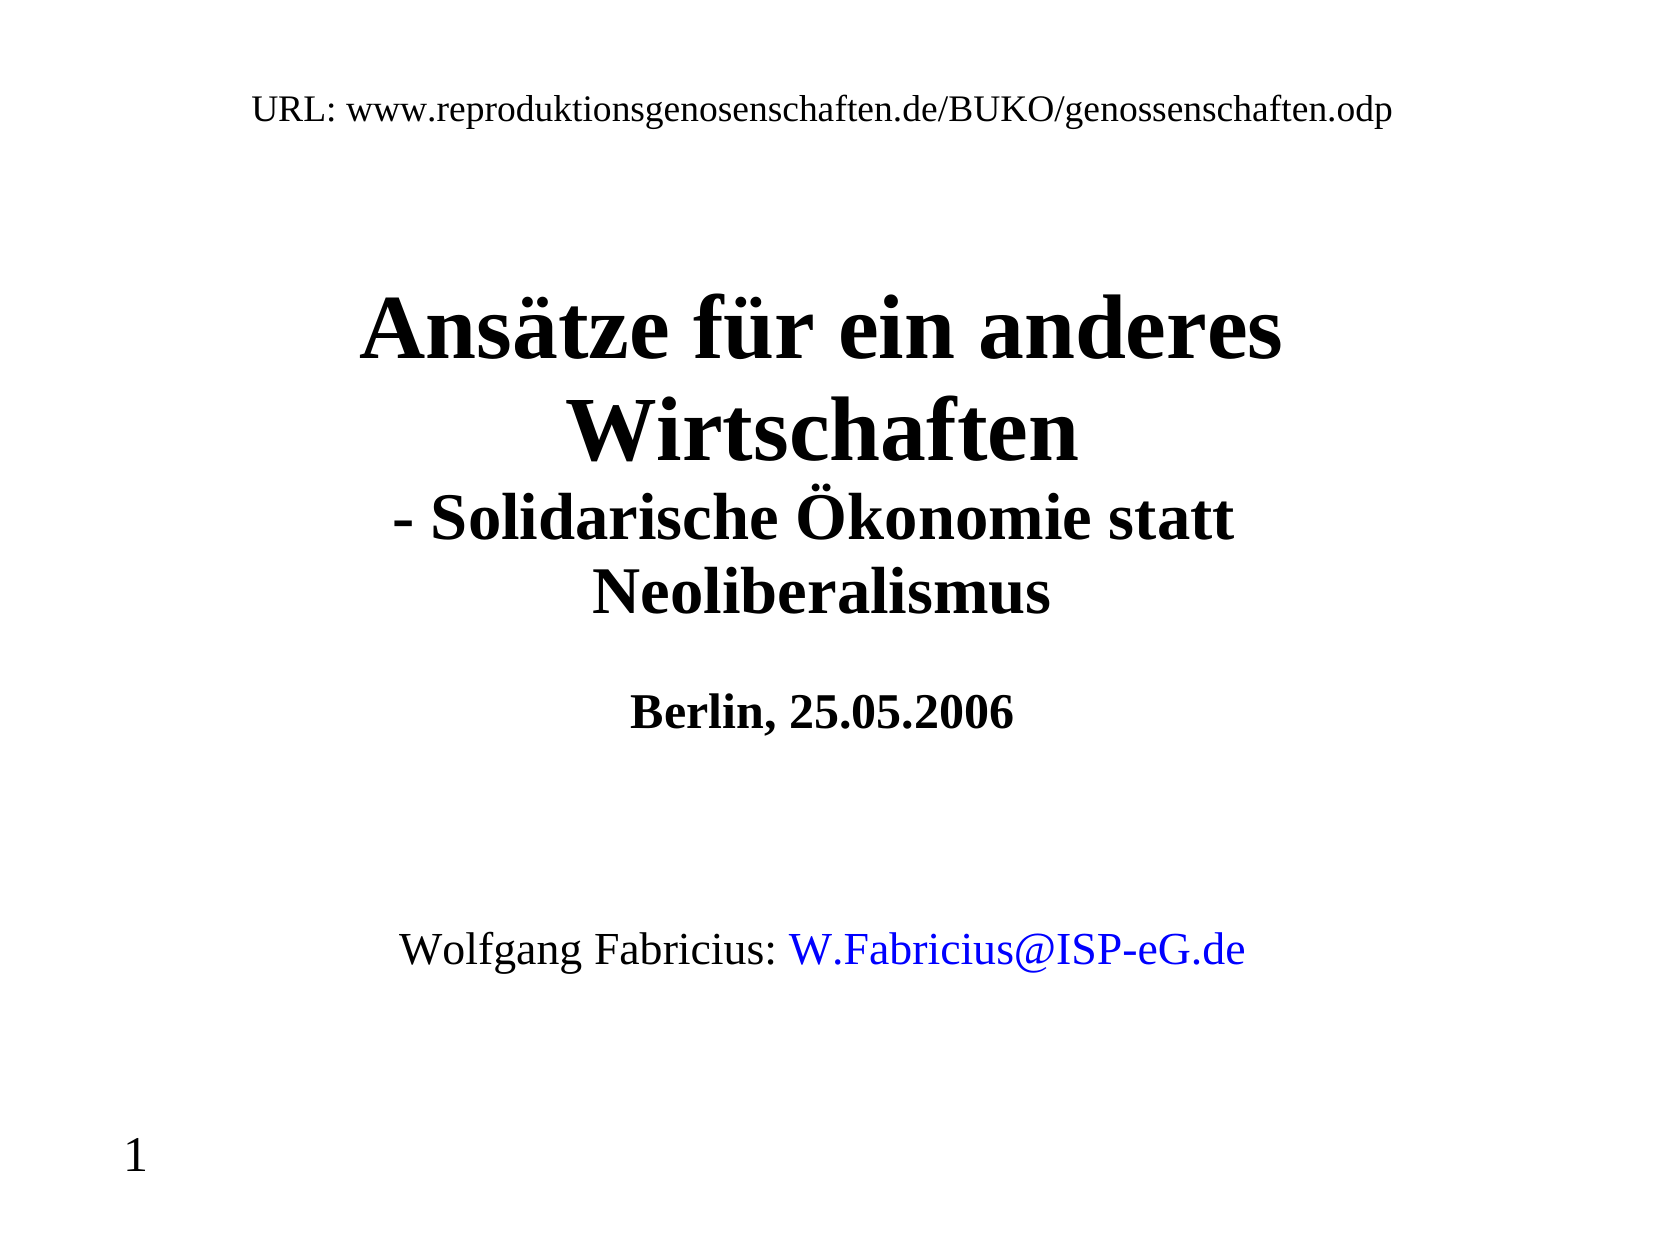

URL: www.reproduktionsgenosenschaften.de/BUKO/genossenschaften.odp
Ansätze für ein anderes Wirtschaften
- Solidarische Ökonomie statt
Neoliberalismus
Berlin, 25.05.2006
Wolfgang Fabricius: W.Fabricius@ISP-eG.de